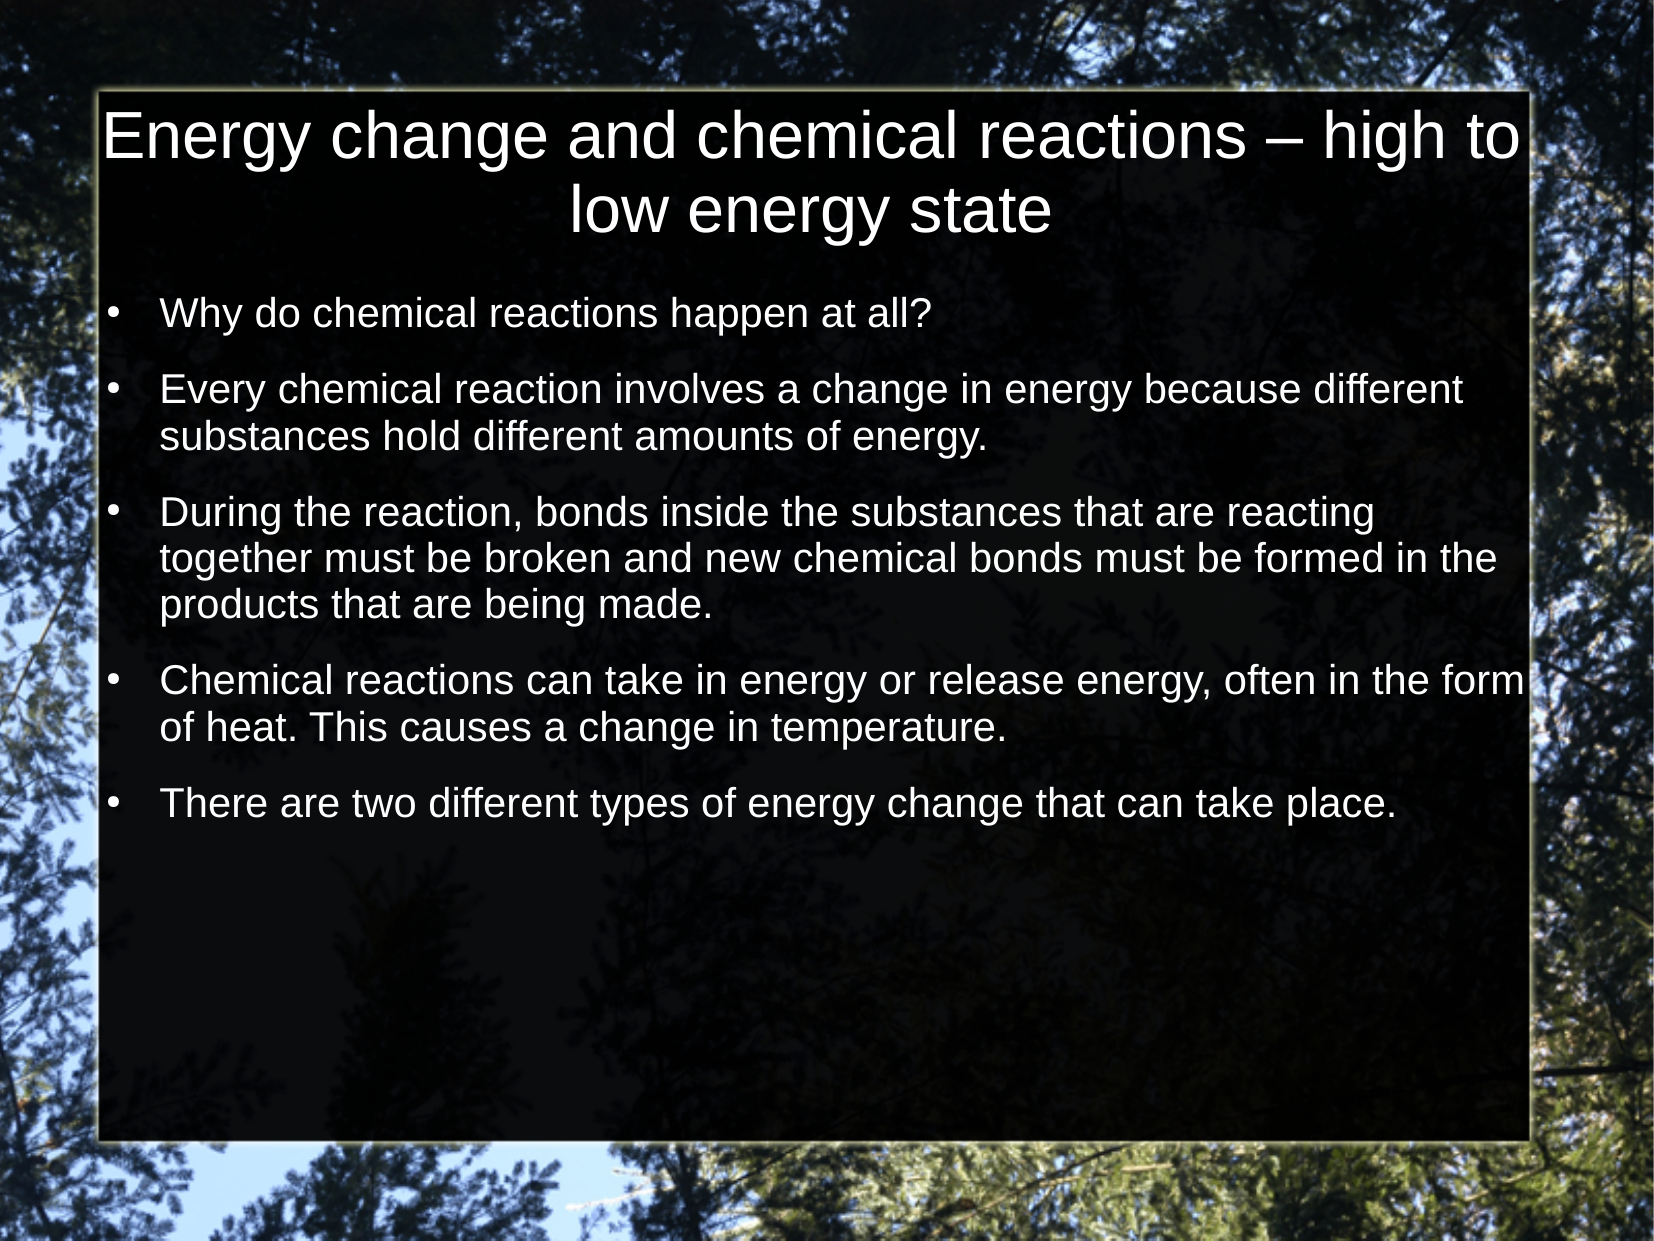

# Energy change and chemical reactions – high to low energy state
Why do chemical reactions happen at all?
Every chemical reaction involves a change in energy because different substances hold different amounts of energy.
During the reaction, bonds inside the substances that are reacting together must be broken and new chemical bonds must be formed in the products that are being made.
Chemical reactions can take in energy or release energy, often in the form of heat. This causes a change in temperature.
There are two different types of energy change that can take place.